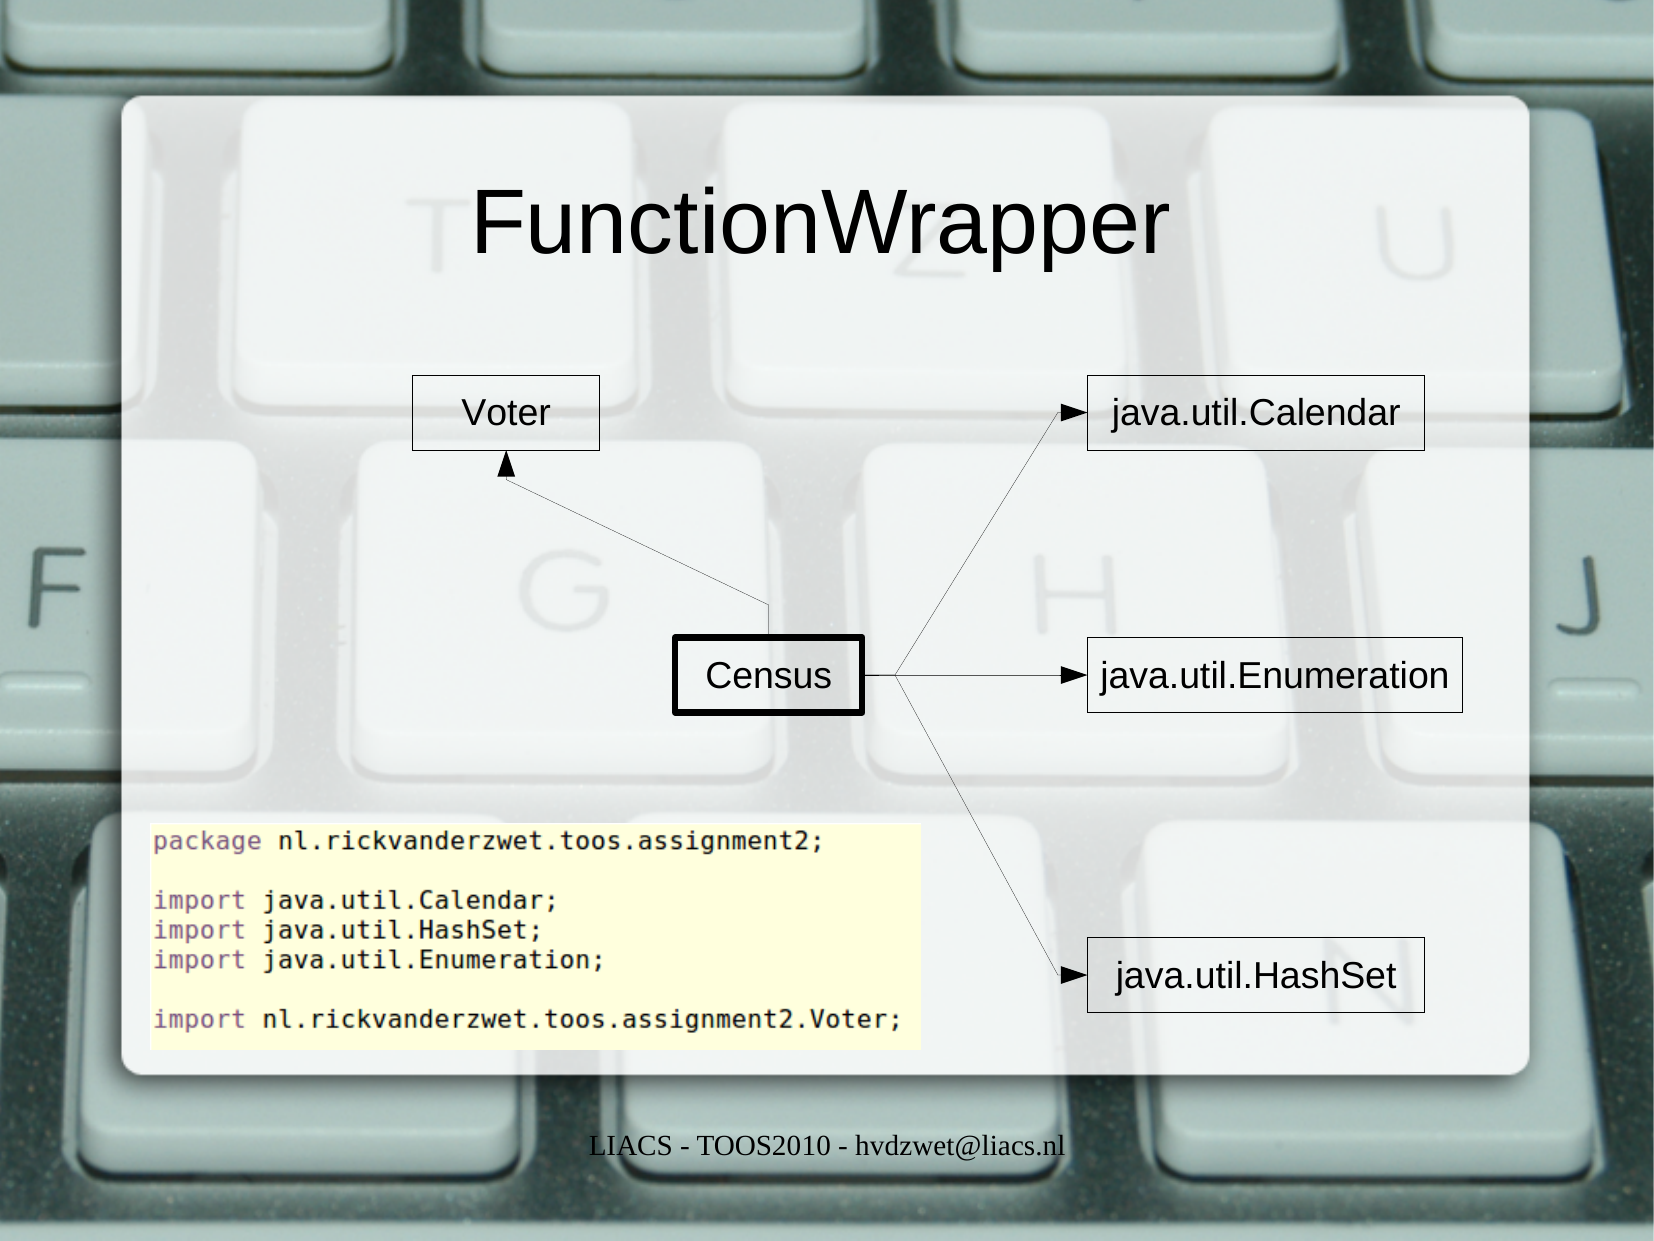

# FunctionWrapper
Voter
java.util.Calendar
Census
java.util.Enumeration
java.util.HashSet
LIACS - TOOS2010 - hvdzwet@liacs.nl